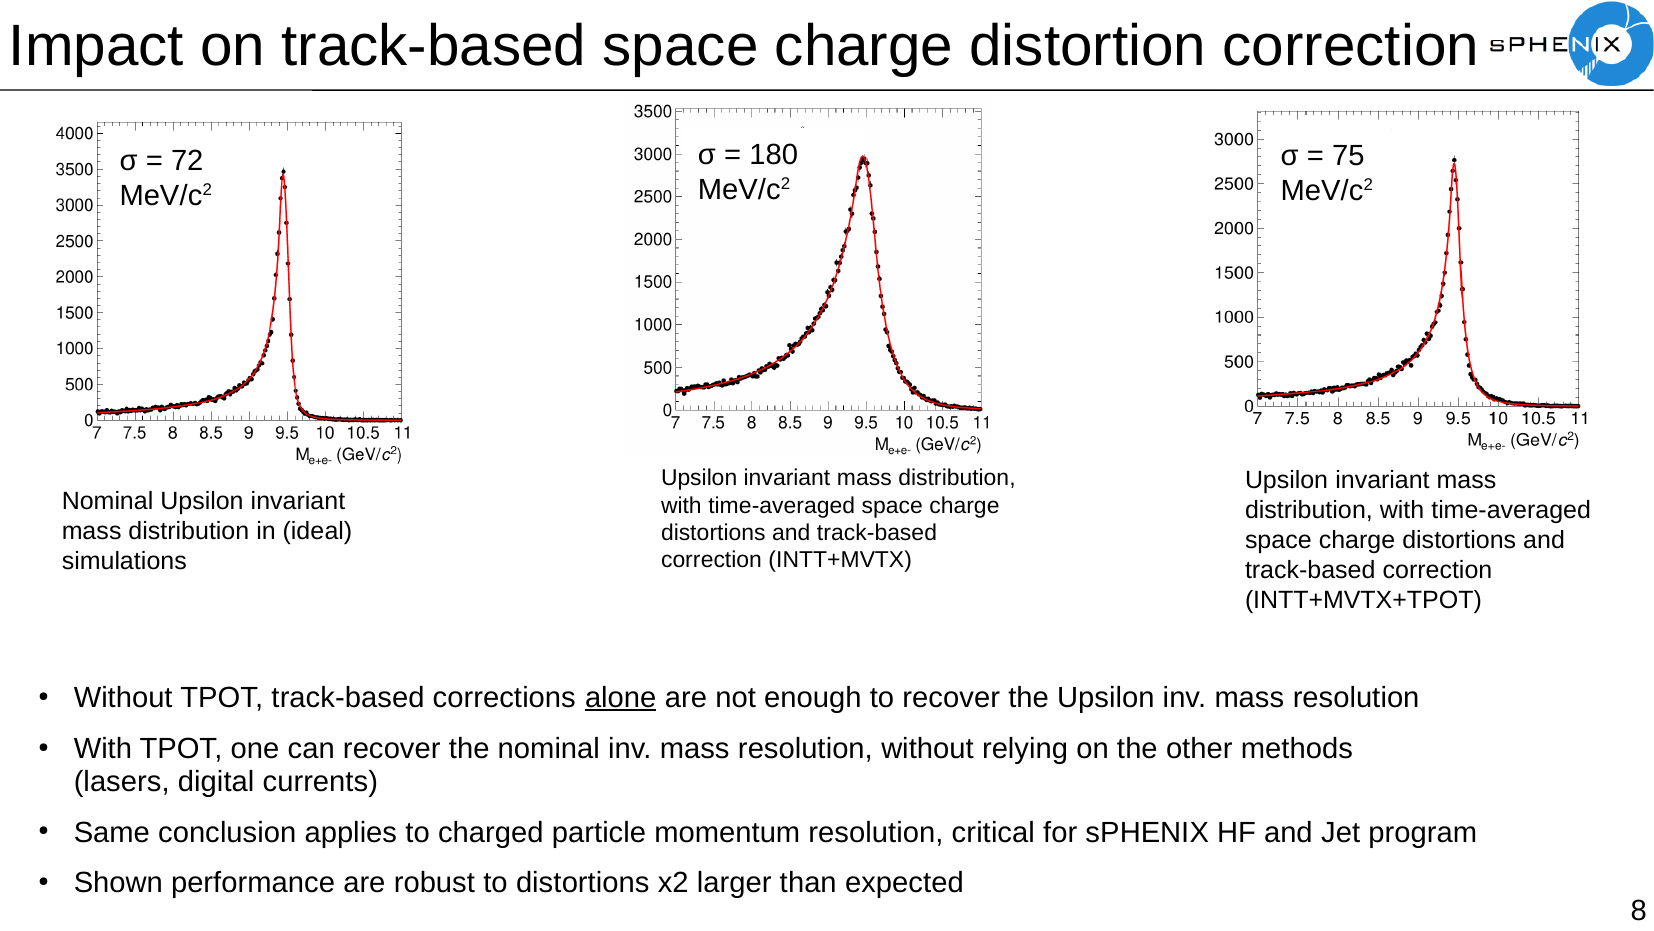

# Impact on track-based space charge distortion correction
σ = 180 MeV/c2
Upsilon invariant mass distribution, with time-averaged space charge distortions and track-based correction (INTT+MVTX)
σ = 75 MeV/c2
σ = 180 MeV/c2
Upsilon invariant mass distribution, with time-averaged space charge distortions and track-based correction (INTT+MVTX+TPOT)
σ = 72 MeV/c2
Nominal Upsilon invariant mass distribution in (ideal) simulations
Without TPOT, track-based corrections alone are not enough to recover the Upsilon inv. mass resolution
With TPOT, one can recover the nominal inv. mass resolution, without relying on the other methods
(lasers, digital currents)
Same conclusion applies to charged particle momentum resolution, critical for sPHENIX HF and Jet program
Shown performance are robust to distortions x2 larger than expected